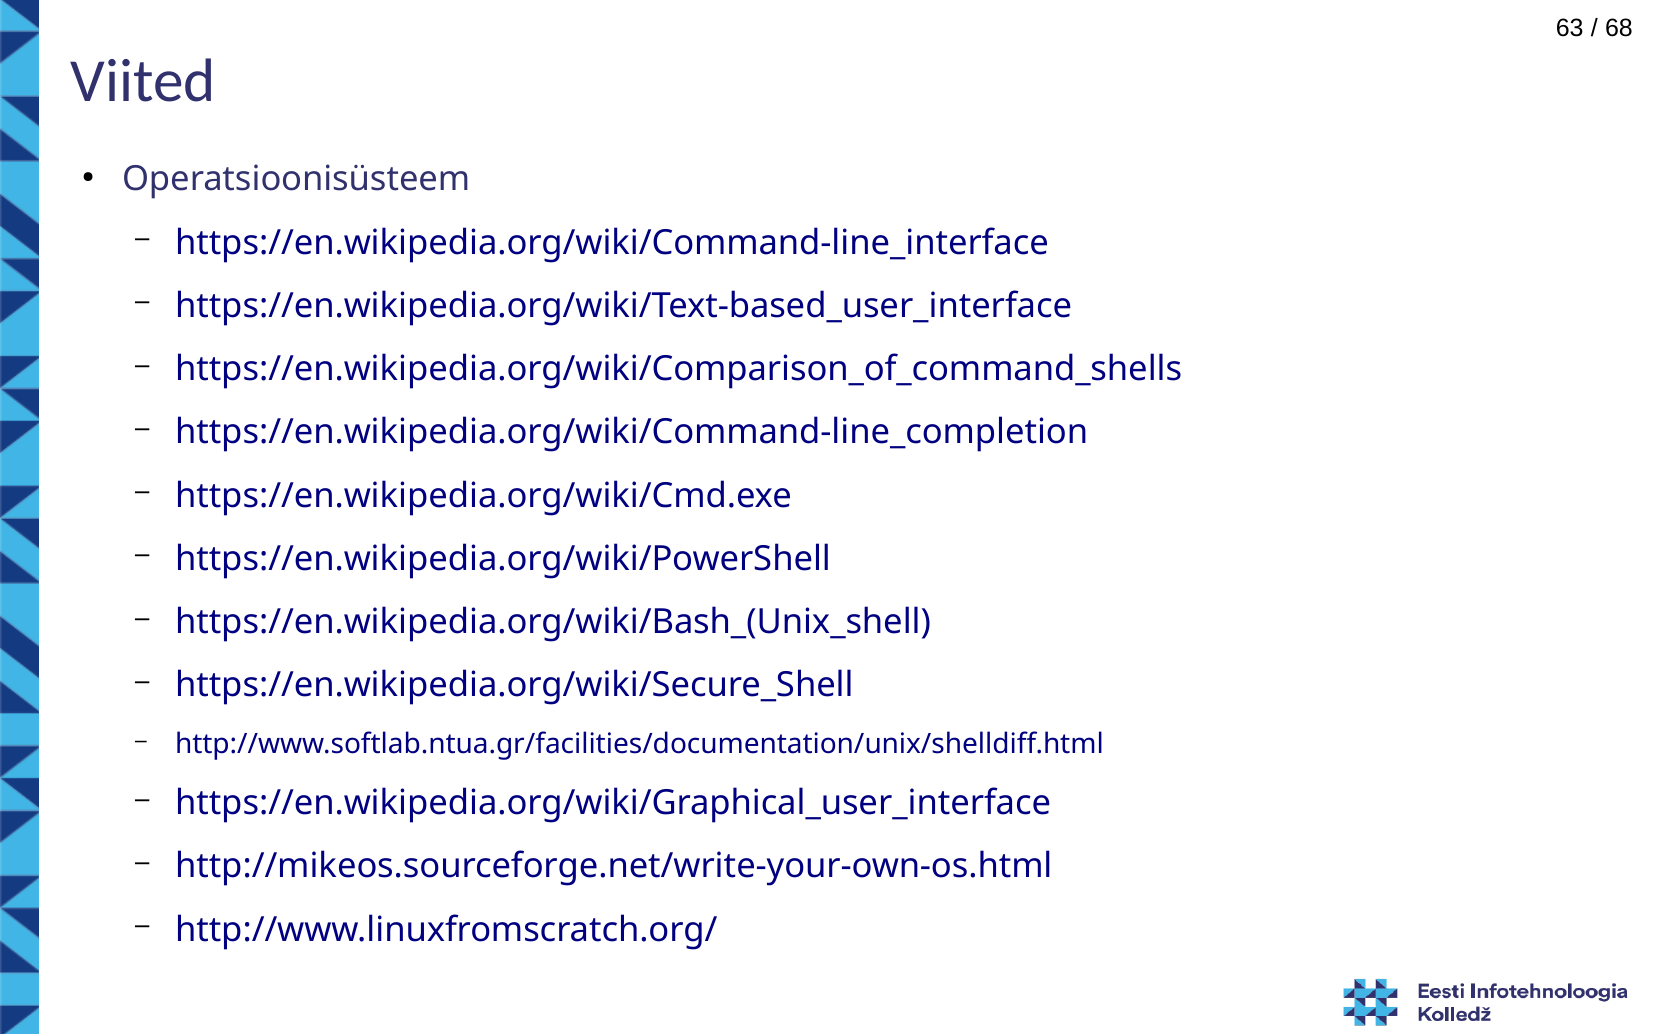

# Viited
Operatsioonisüsteem
https://en.wikipedia.org/wiki/Command-line_interface
https://en.wikipedia.org/wiki/Text-based_user_interface
https://en.wikipedia.org/wiki/Comparison_of_command_shells
https://en.wikipedia.org/wiki/Command-line_completion
https://en.wikipedia.org/wiki/Cmd.exe
https://en.wikipedia.org/wiki/PowerShell
https://en.wikipedia.org/wiki/Bash_(Unix_shell)
https://en.wikipedia.org/wiki/Secure_Shell
http://www.softlab.ntua.gr/facilities/documentation/unix/shelldiff.html
https://en.wikipedia.org/wiki/Graphical_user_interface
http://mikeos.sourceforge.net/write-your-own-os.html
http://www.linuxfromscratch.org/